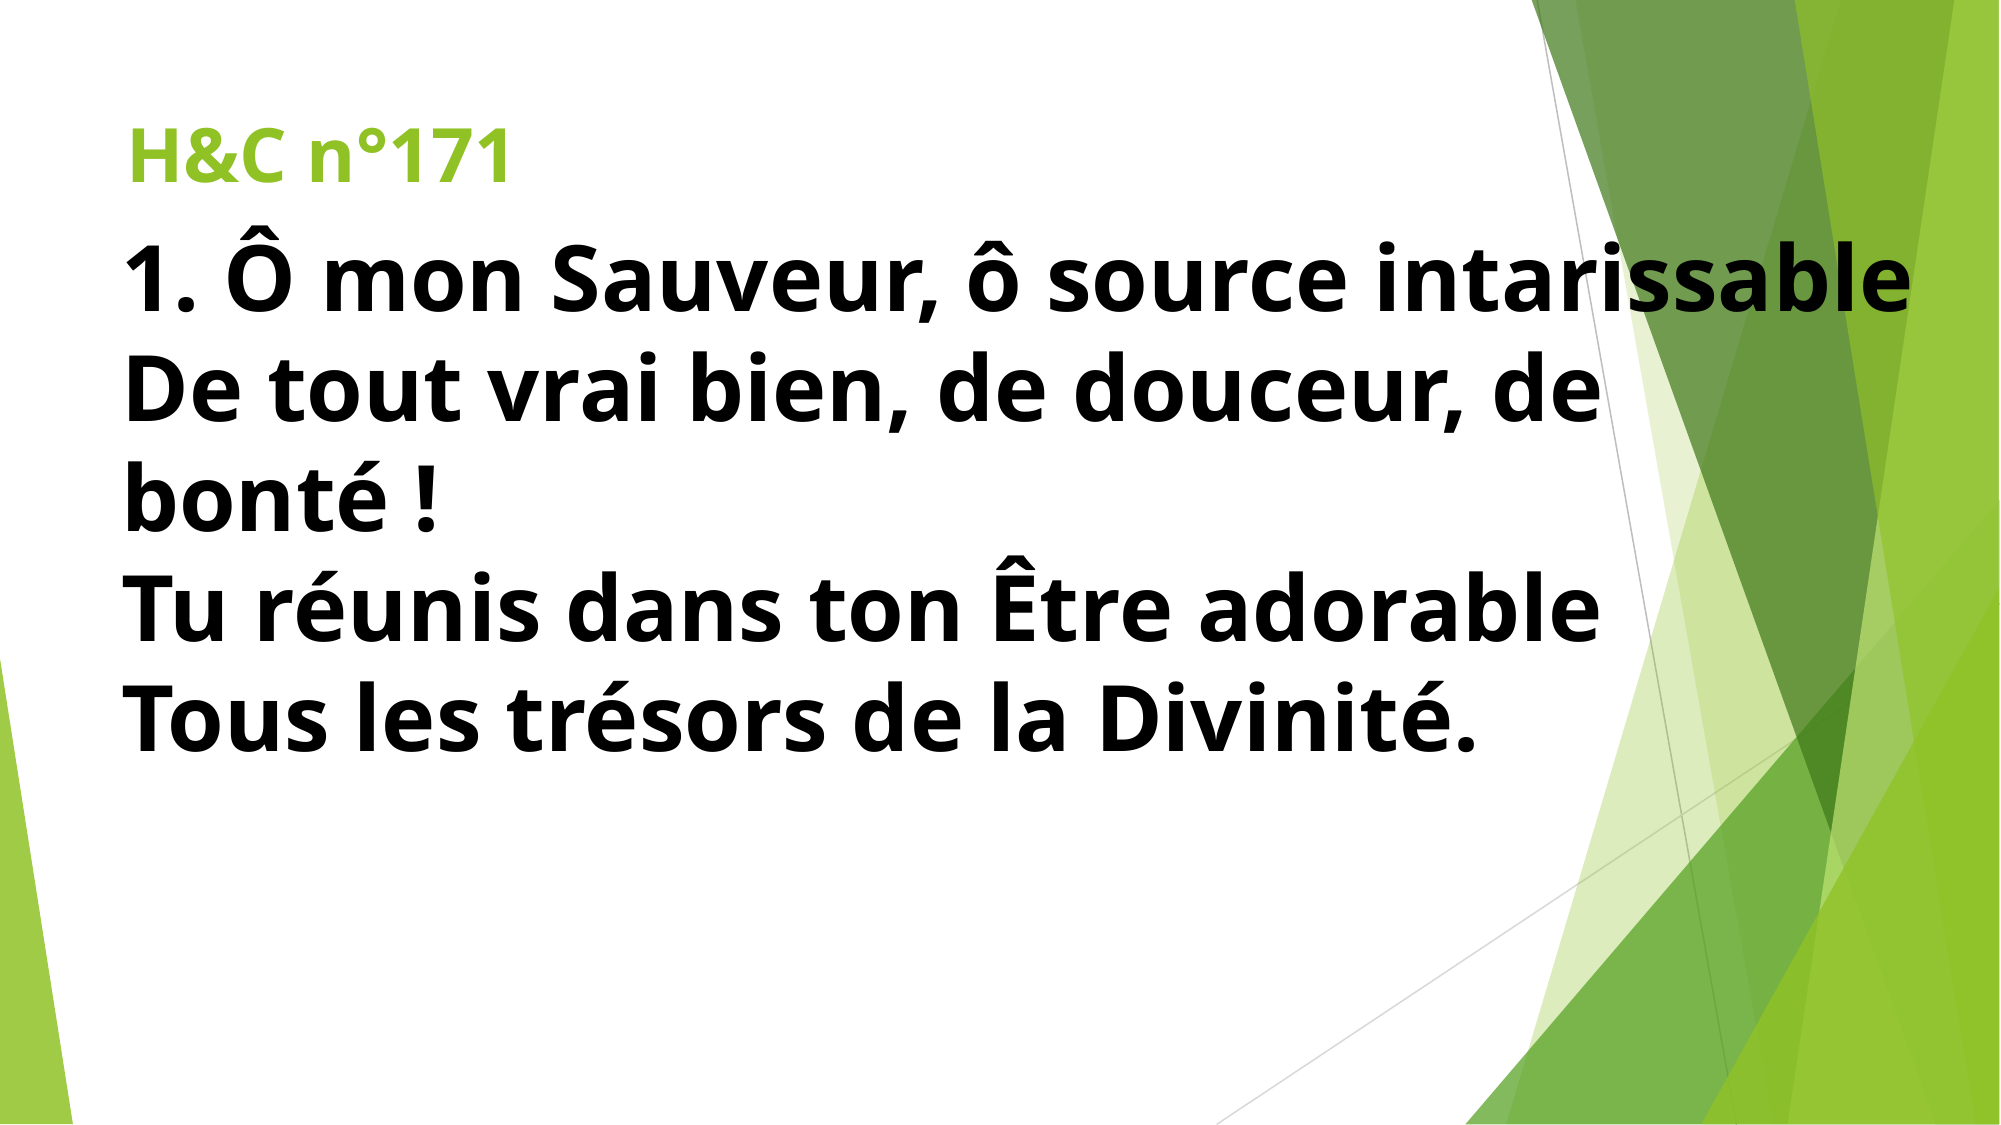

H&C n°171
1. Ô mon Sauveur, ô source intarissable
De tout vrai bien, de douceur, de bonté !
Tu réunis dans ton Être adorable
Tous les trésors de la Divinité.